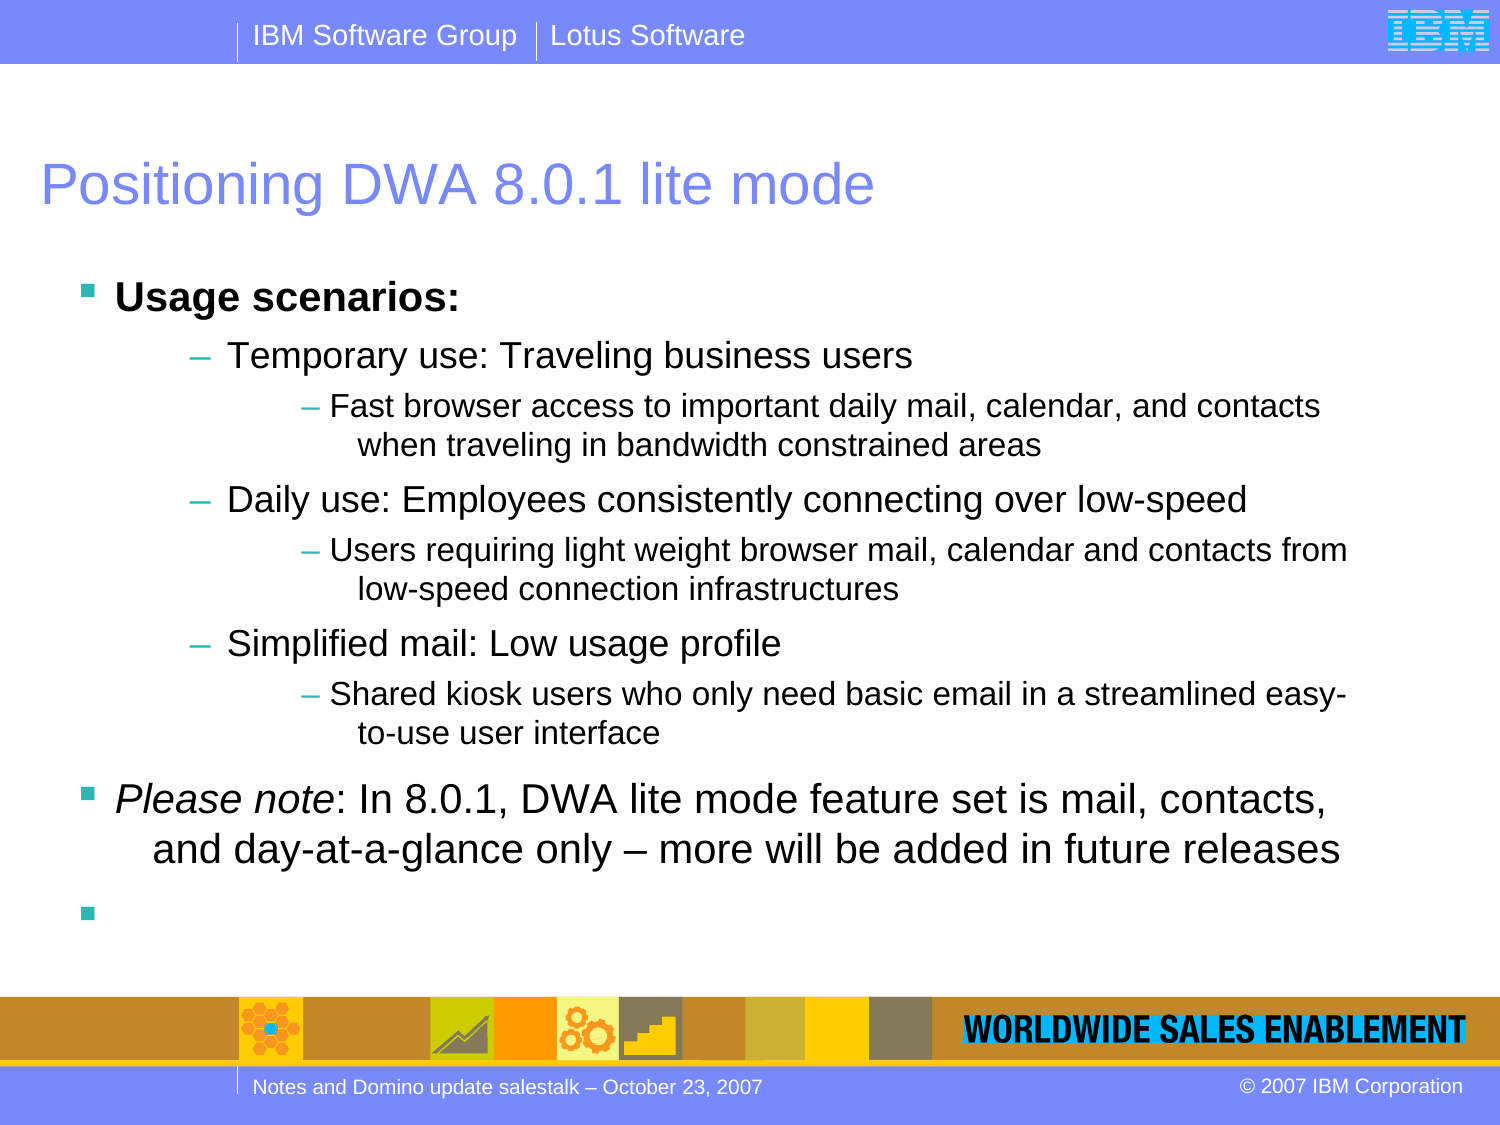

# Positioning DWA 8.0.1 lite mode
Usage scenarios:
Temporary use: Traveling business users
Fast browser access to important daily mail, calendar, and contacts when traveling in bandwidth constrained areas
Daily use: Employees consistently connecting over low-speed
Users requiring light weight browser mail, calendar and contacts from low-speed connection infrastructures
Simplified mail: Low usage profile
Shared kiosk users who only need basic email in a streamlined easy-to-use user interface
Please note: In 8.0.1, DWA lite mode feature set is mail, contacts, and day-at-a-glance only – more will be added in future releases